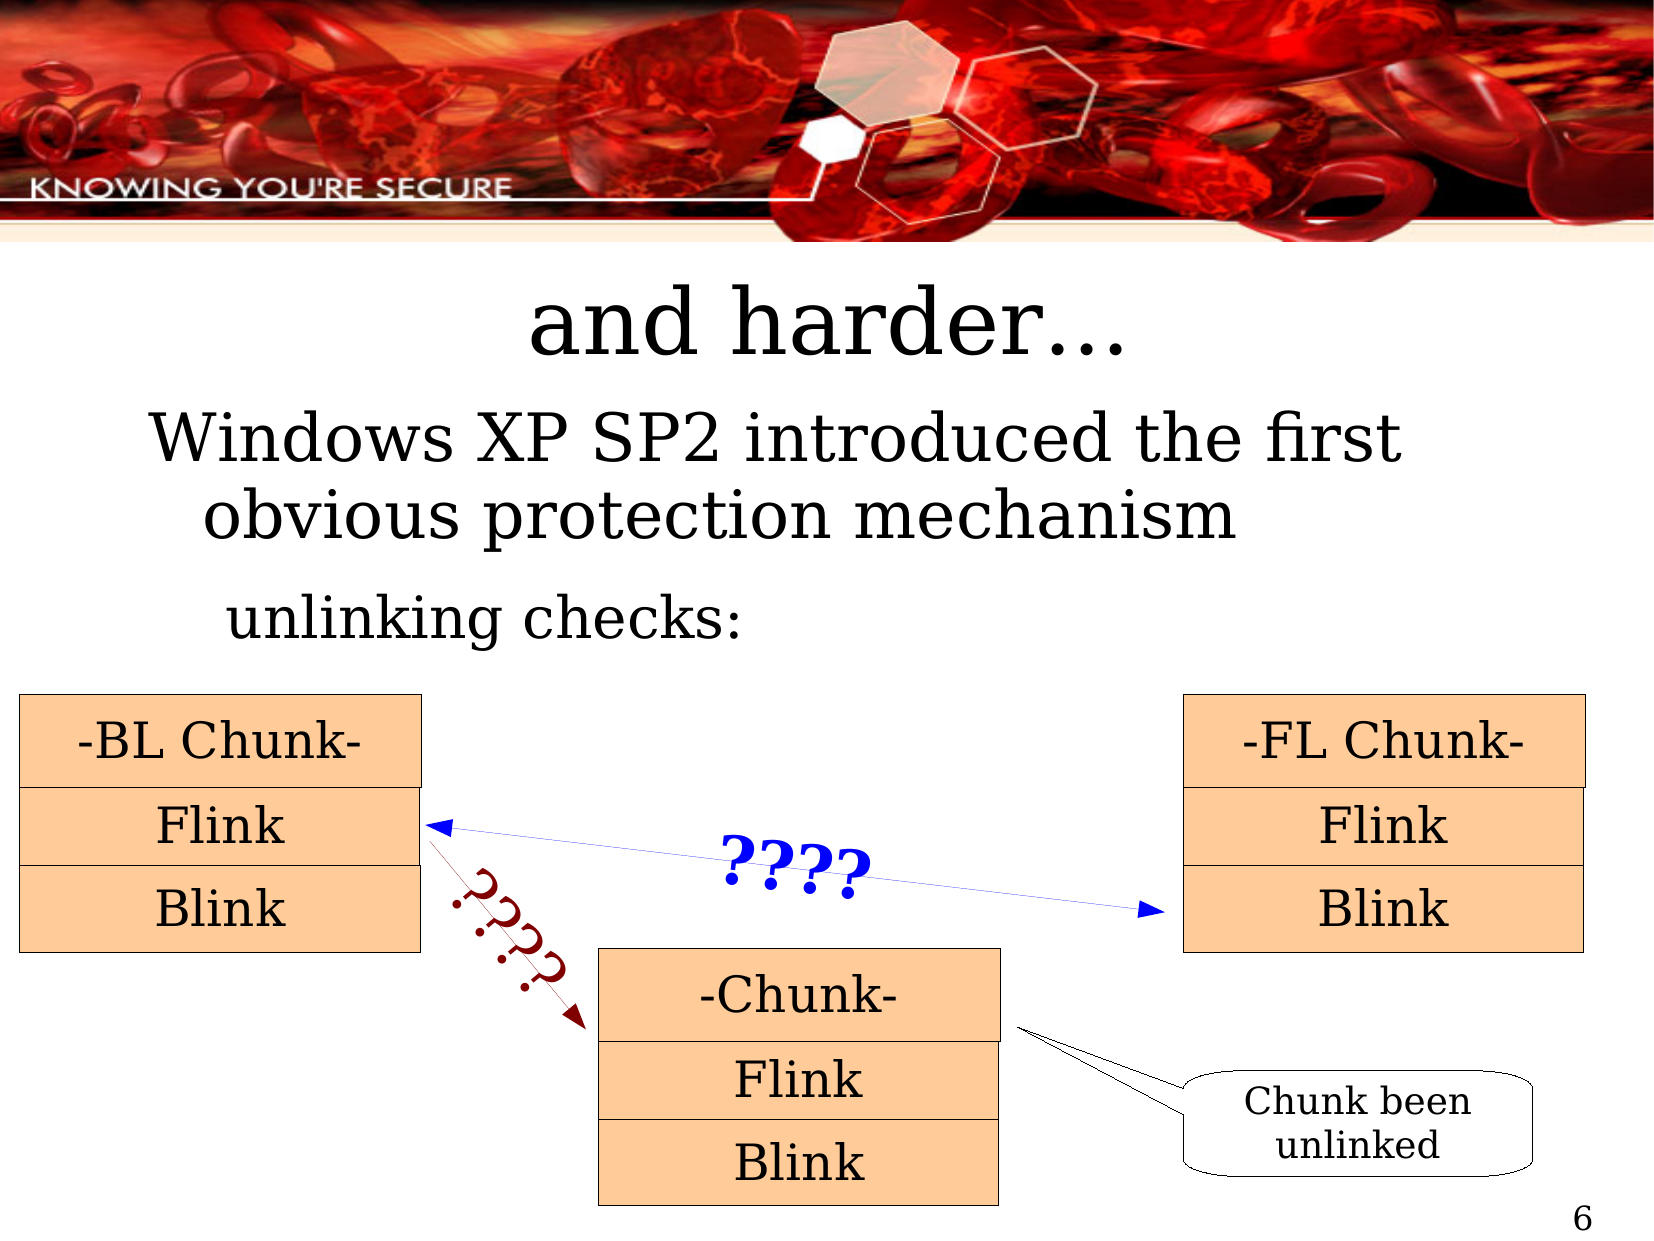

# and harder...
Windows XP SP2 introduced the first obvious protection mechanism
unlinking checks:
-BL Chunk-
-FL Chunk-
Flink
Flink
????
????
Blink
Blink
-Chunk-
Flink
Chunk been unlinked
Blink